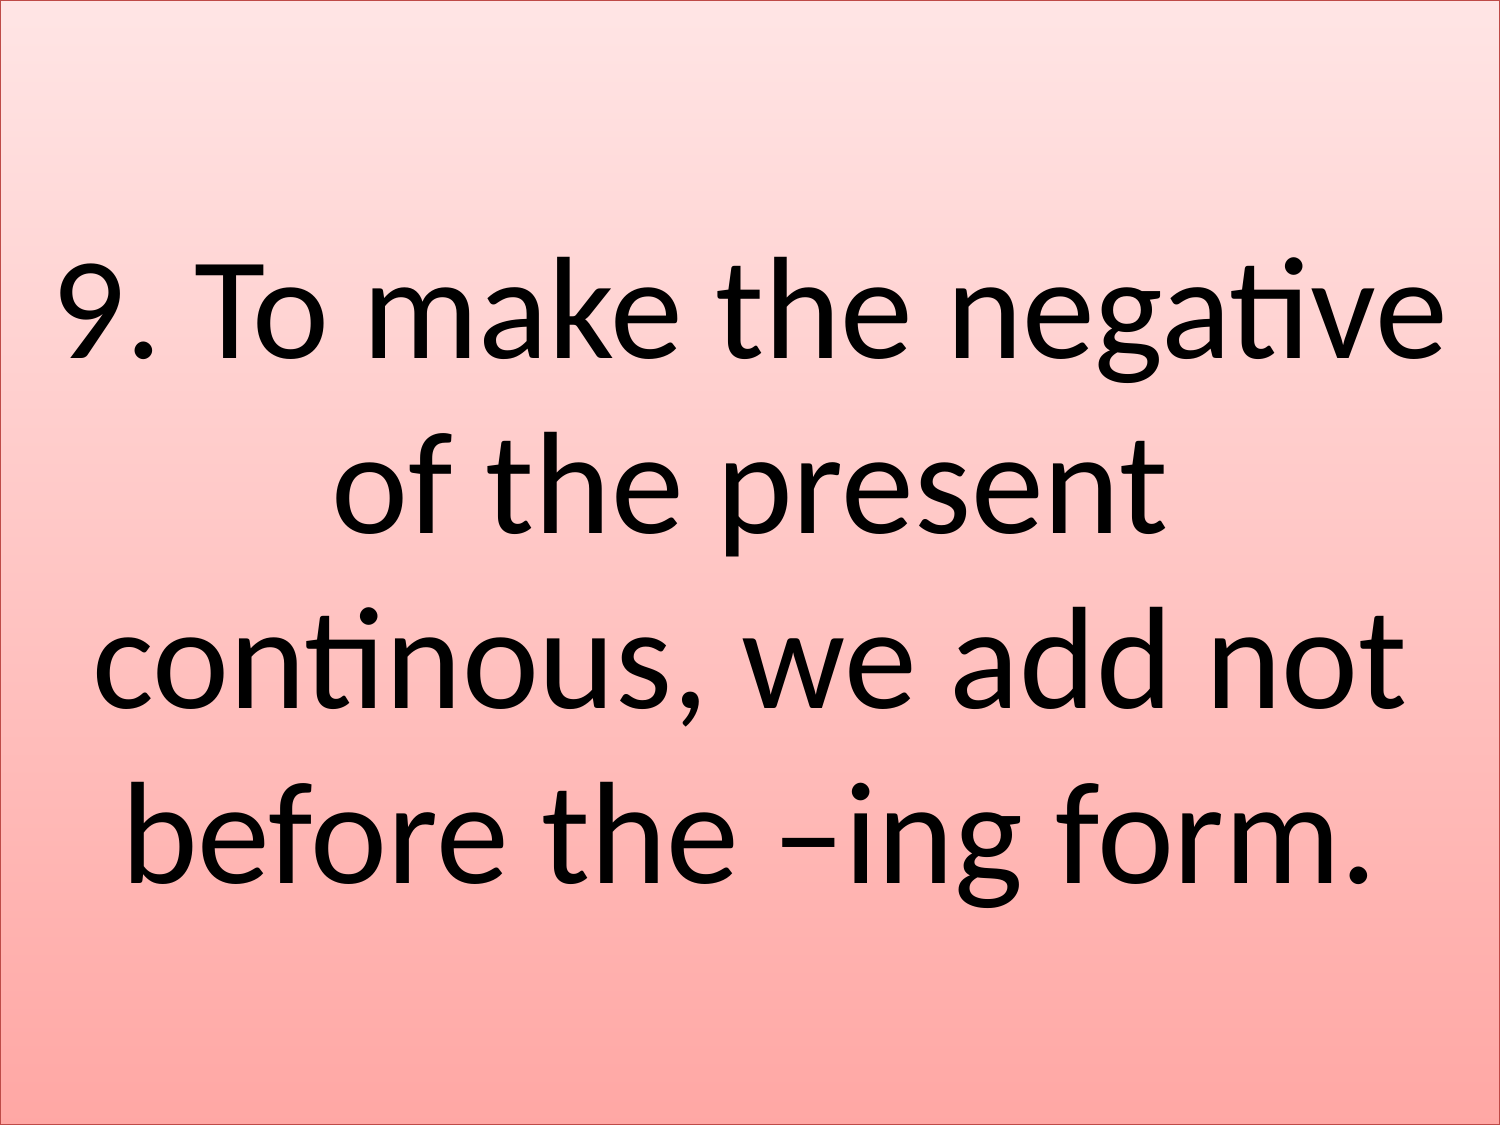

# 9. To make the negative of the present continous, we add not before the –ing form.